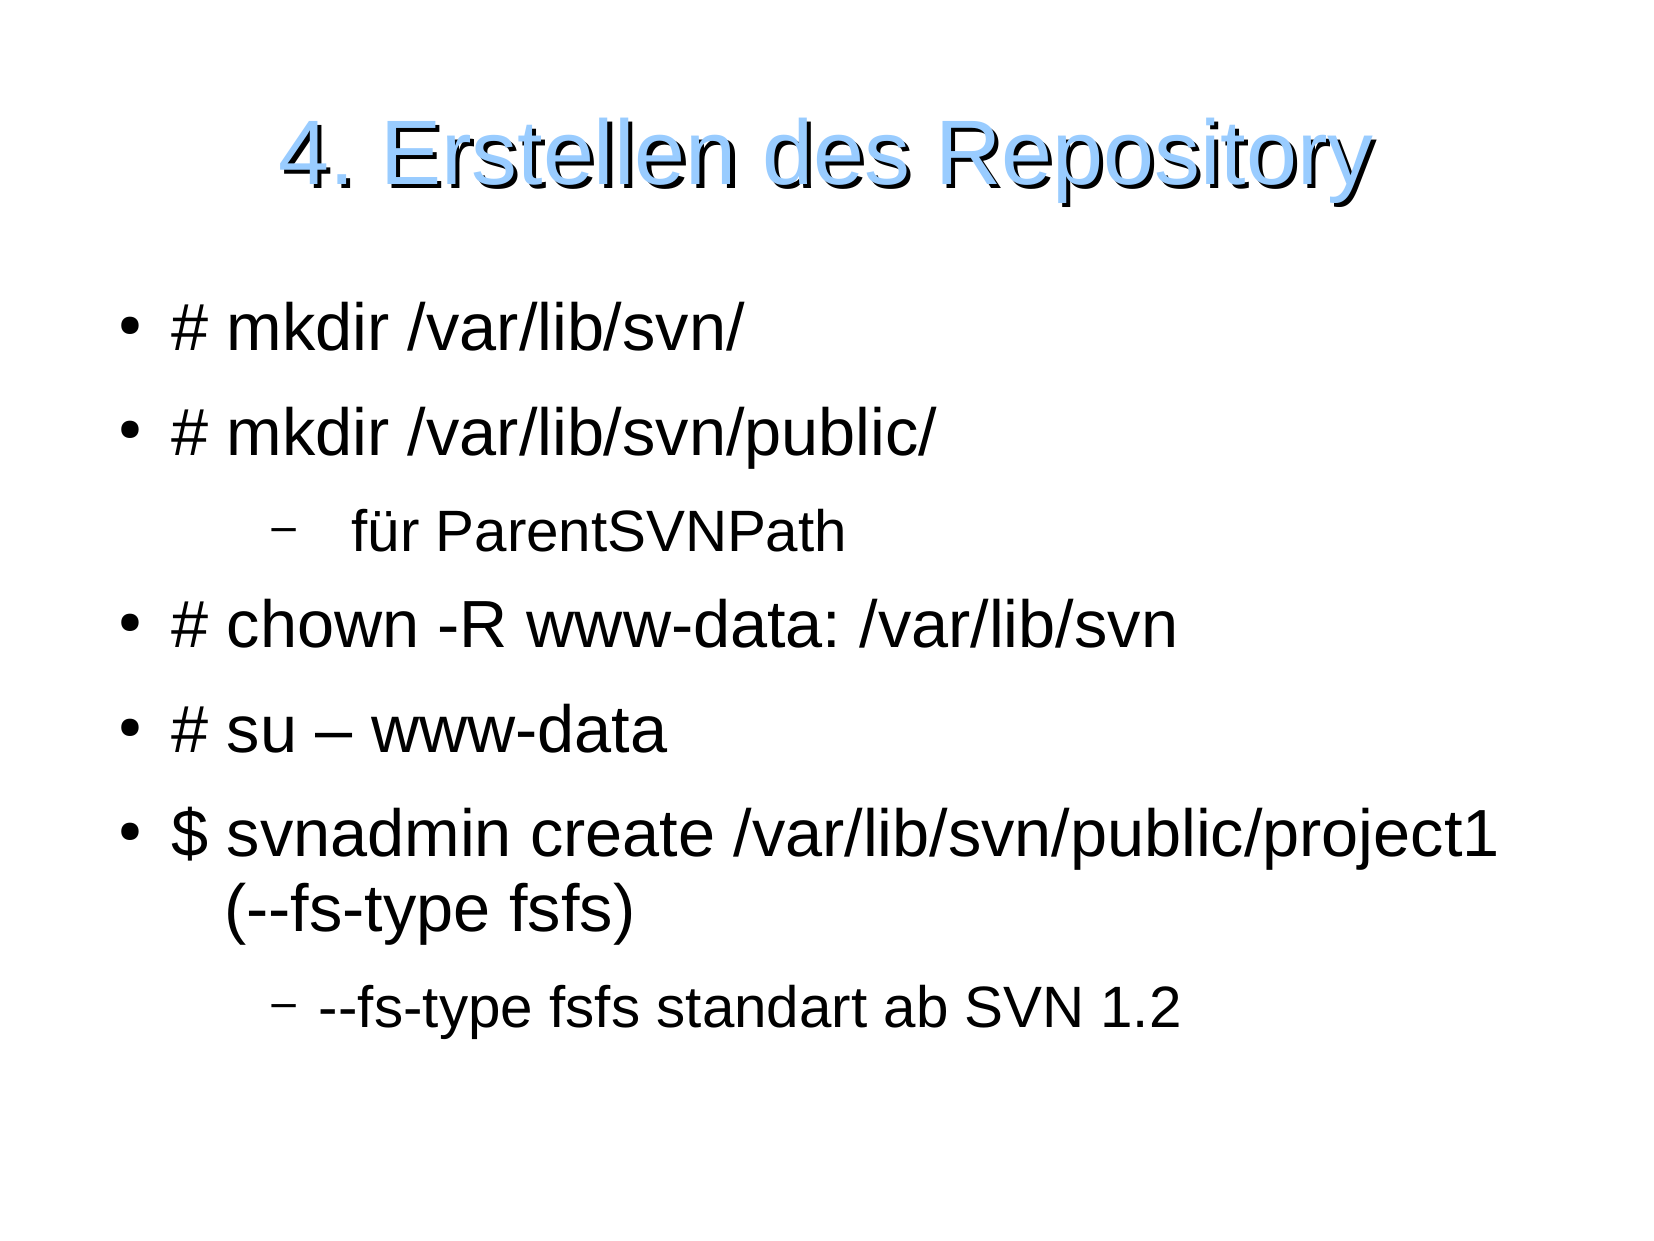

# 4. Erstellen des Repository
# mkdir /var/lib/svn/
# mkdir /var/lib/svn/public/
 für ParentSVNPath
# chown -R www-data: /var/lib/svn
# su – www-data
$ svnadmin create /var/lib/svn/public/project1
(--fs-type fsfs)
--fs-type fsfs standart ab SVN 1.2